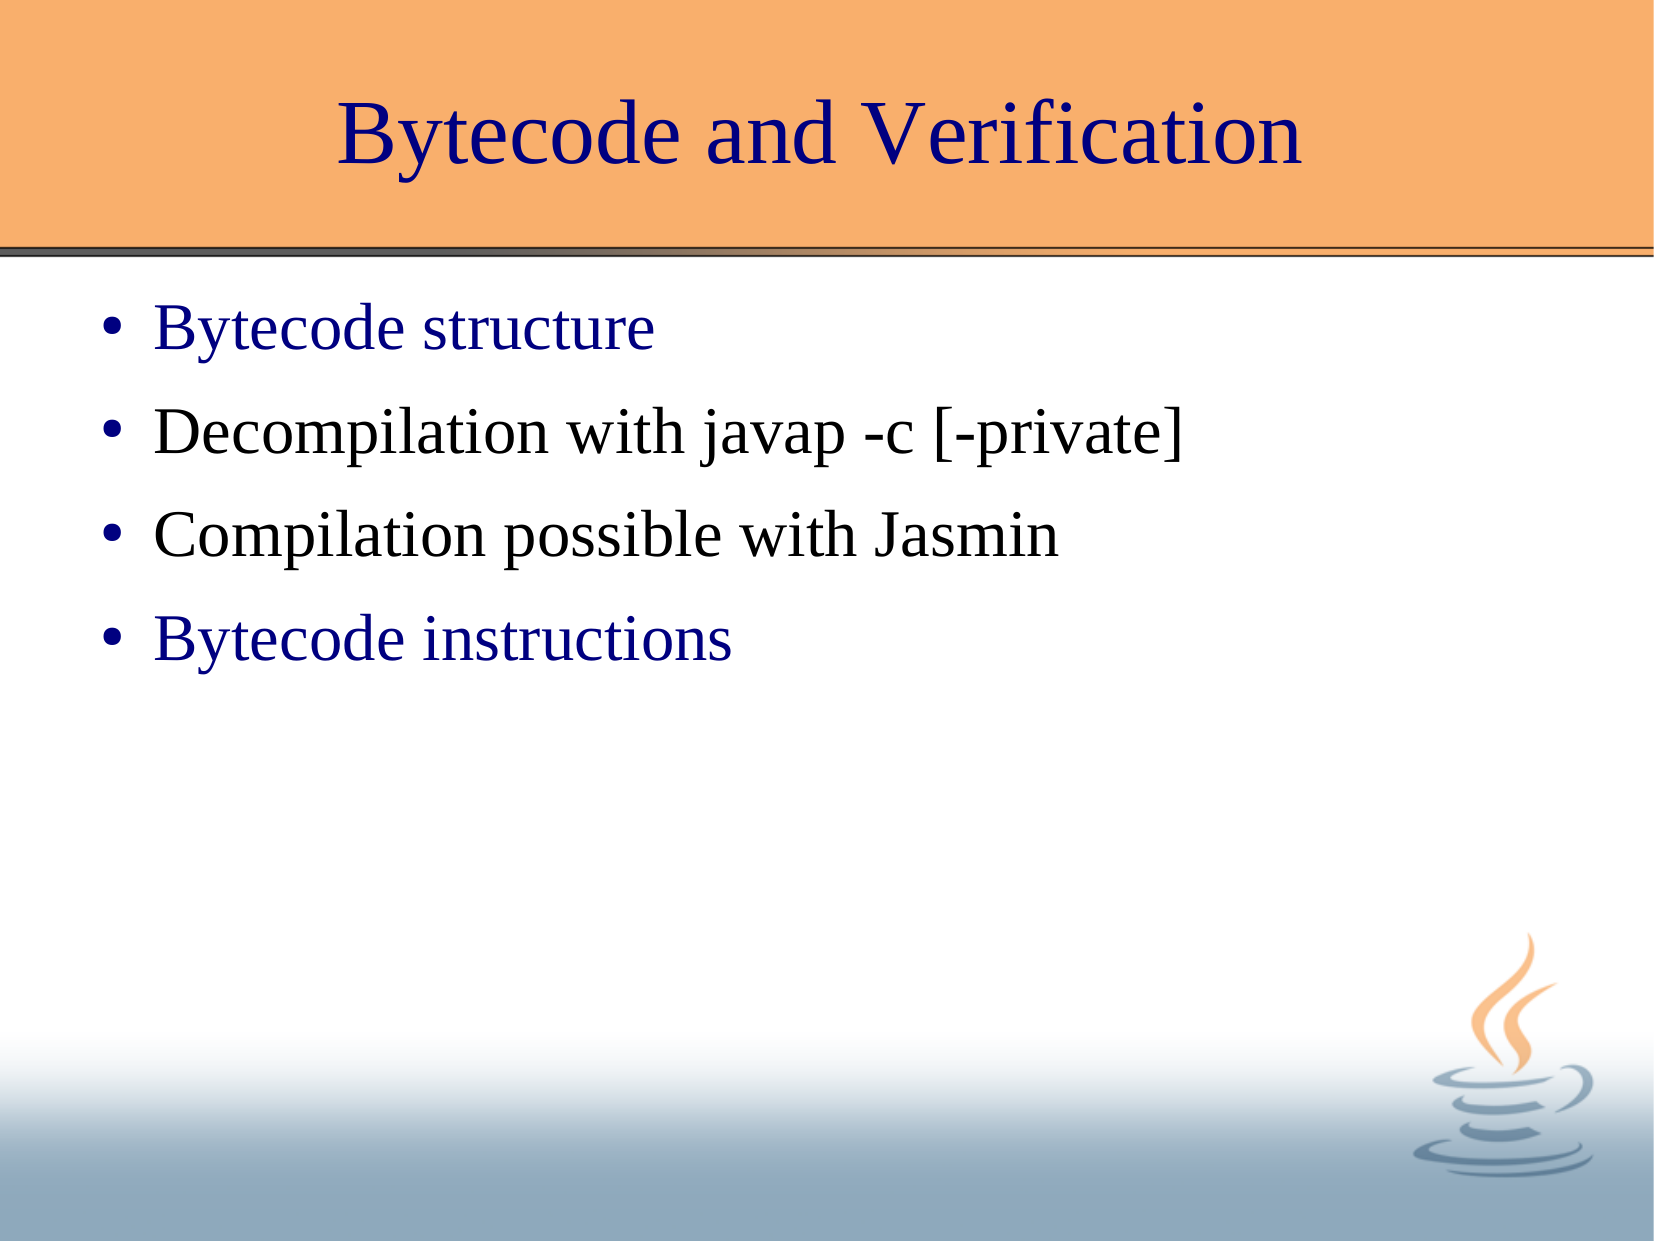

# Bytecode and Verification
Bytecode structure
Decompilation with javap -c [-private]
Compilation possible with Jasmin
Bytecode instructions